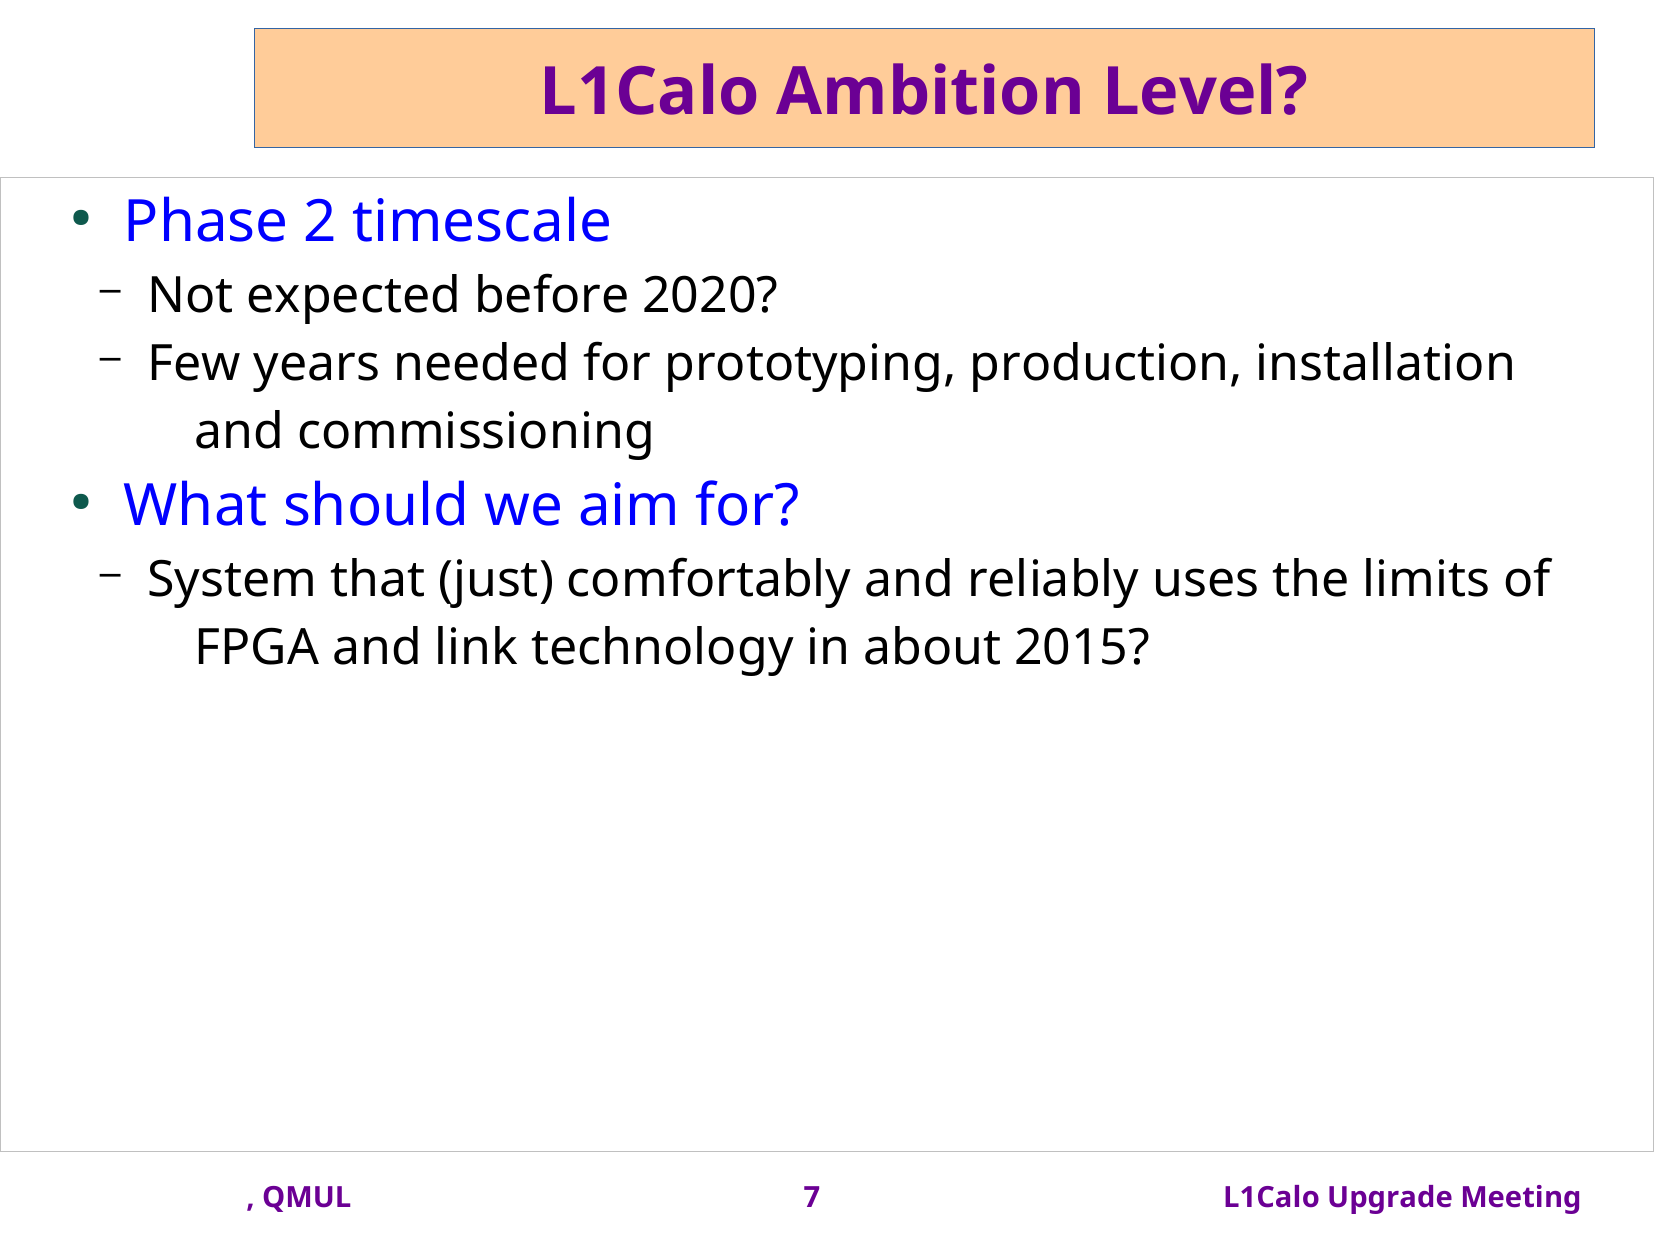

# L1Calo Ambition Level?
Phase 2 timescale
Not expected before 2020?
Few years needed for prototyping, production, installation and commissioning
What should we aim for?
System that (just) comfortably and reliably uses the limits of FPGA and link technology in about 2015?